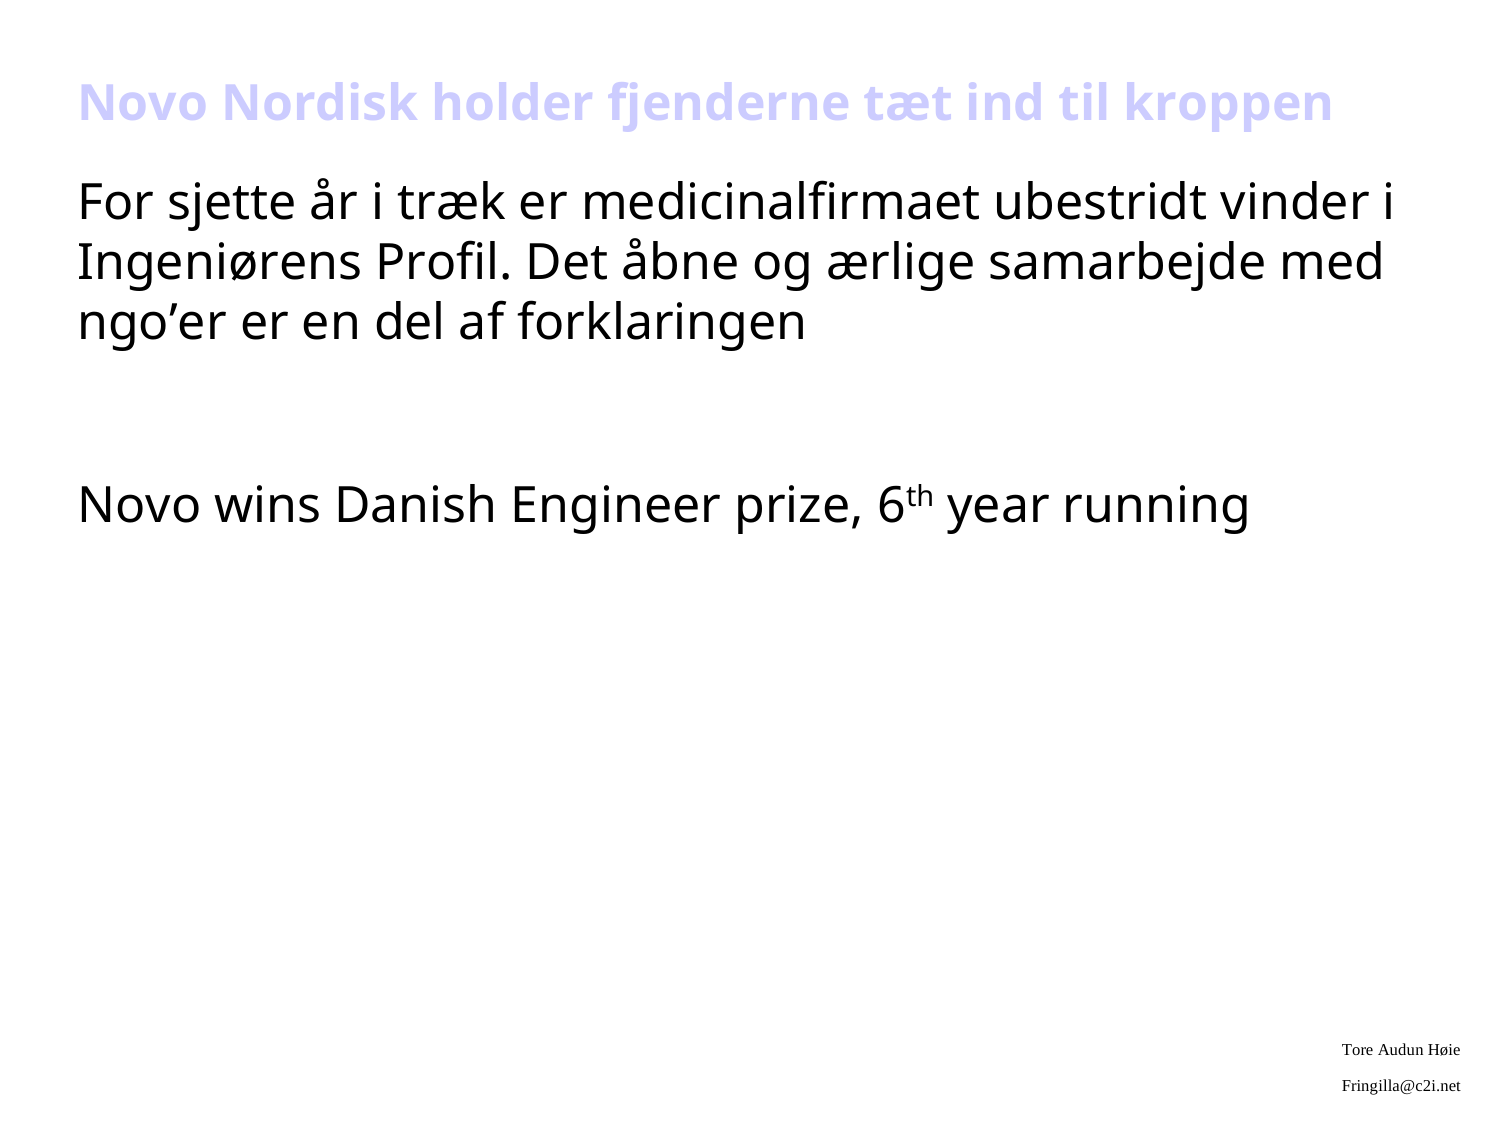

Novo Nordisk holder fjenderne tæt ind til kroppen
For sjette år i træk er medicinalfirmaet ubestridt vinder i Ingeniørens Profil. Det åbne og ærlige samarbejde med ngo’er er en del af forklaringen
Novo wins Danish Engineer prize, 6th year running
Tore Audun Høie
Fringilla@c2i.net